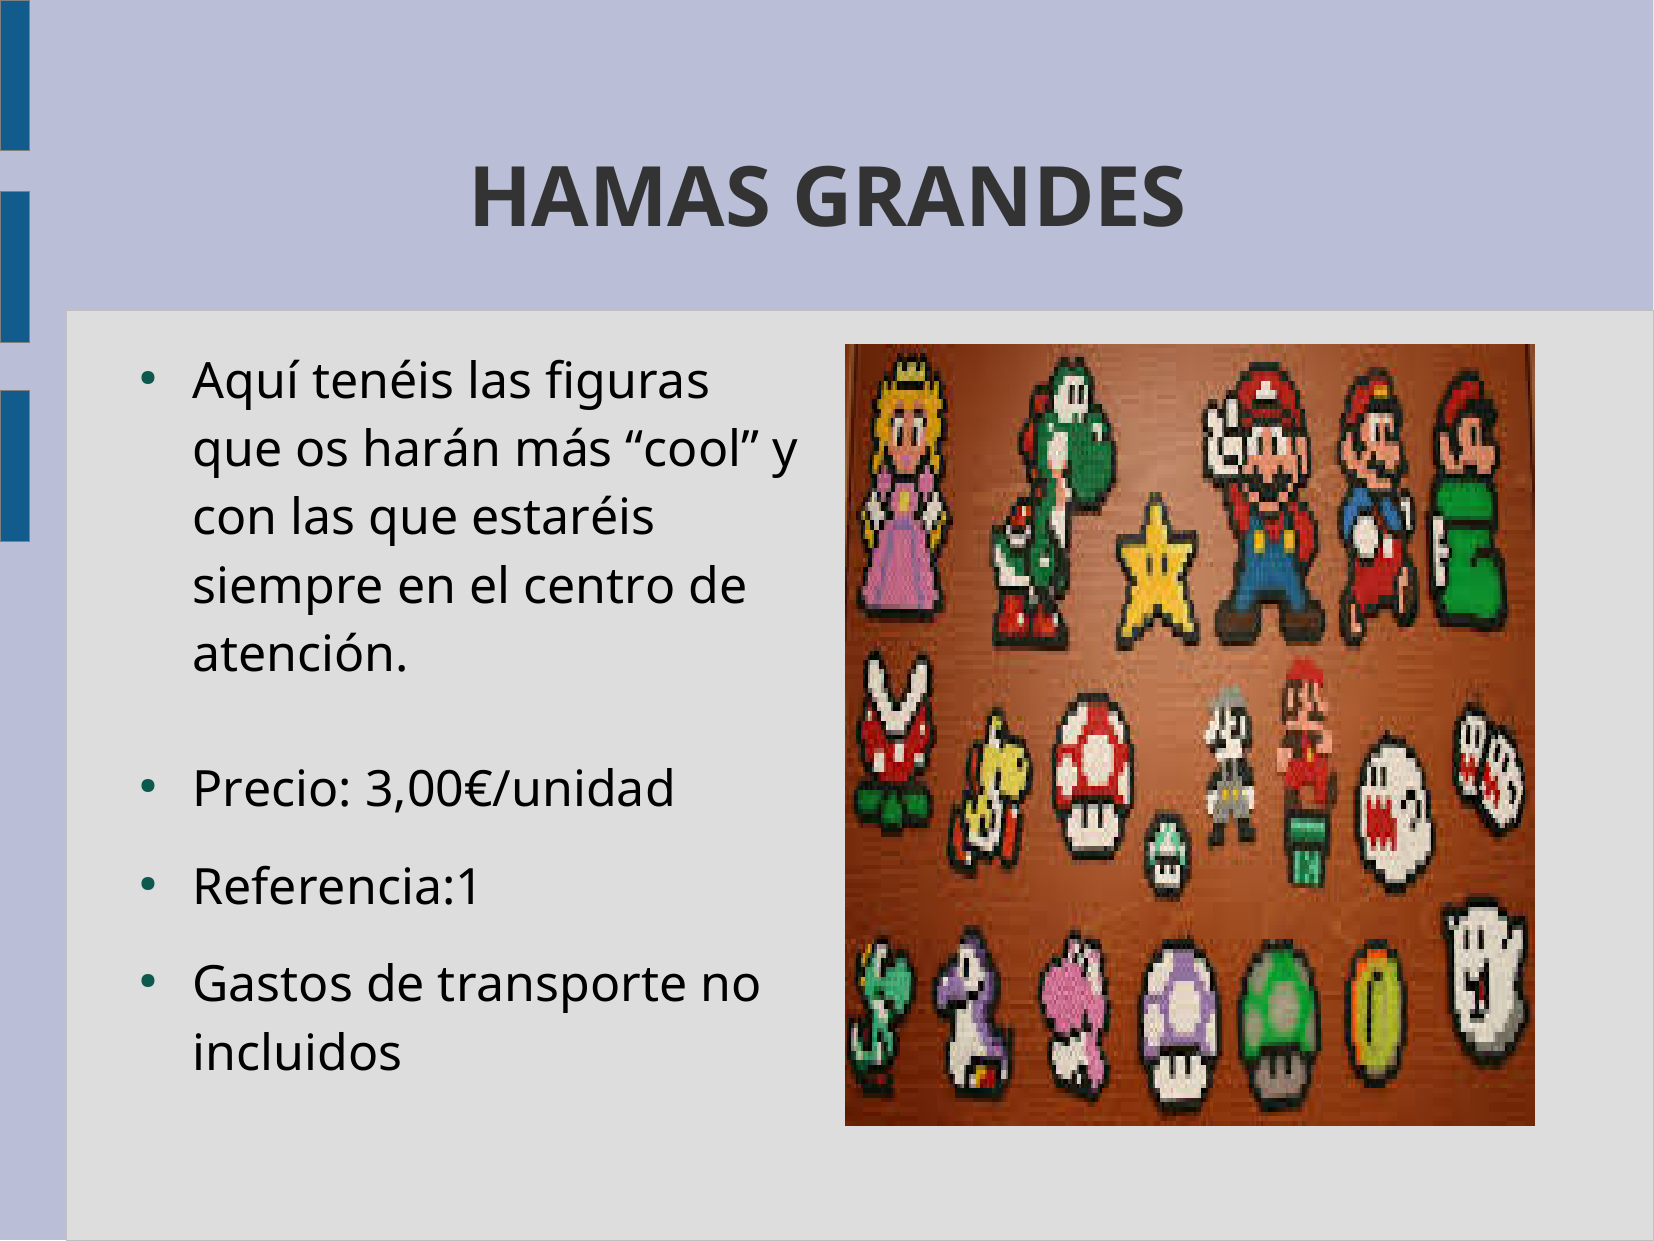

# HAMAS GRANDES
Aquí tenéis las figuras que os harán más “cool” y con las que estaréis siempre en el centro de atención.
Precio: 3,00€/unidad
Referencia:1
Gastos de transporte no incluidos